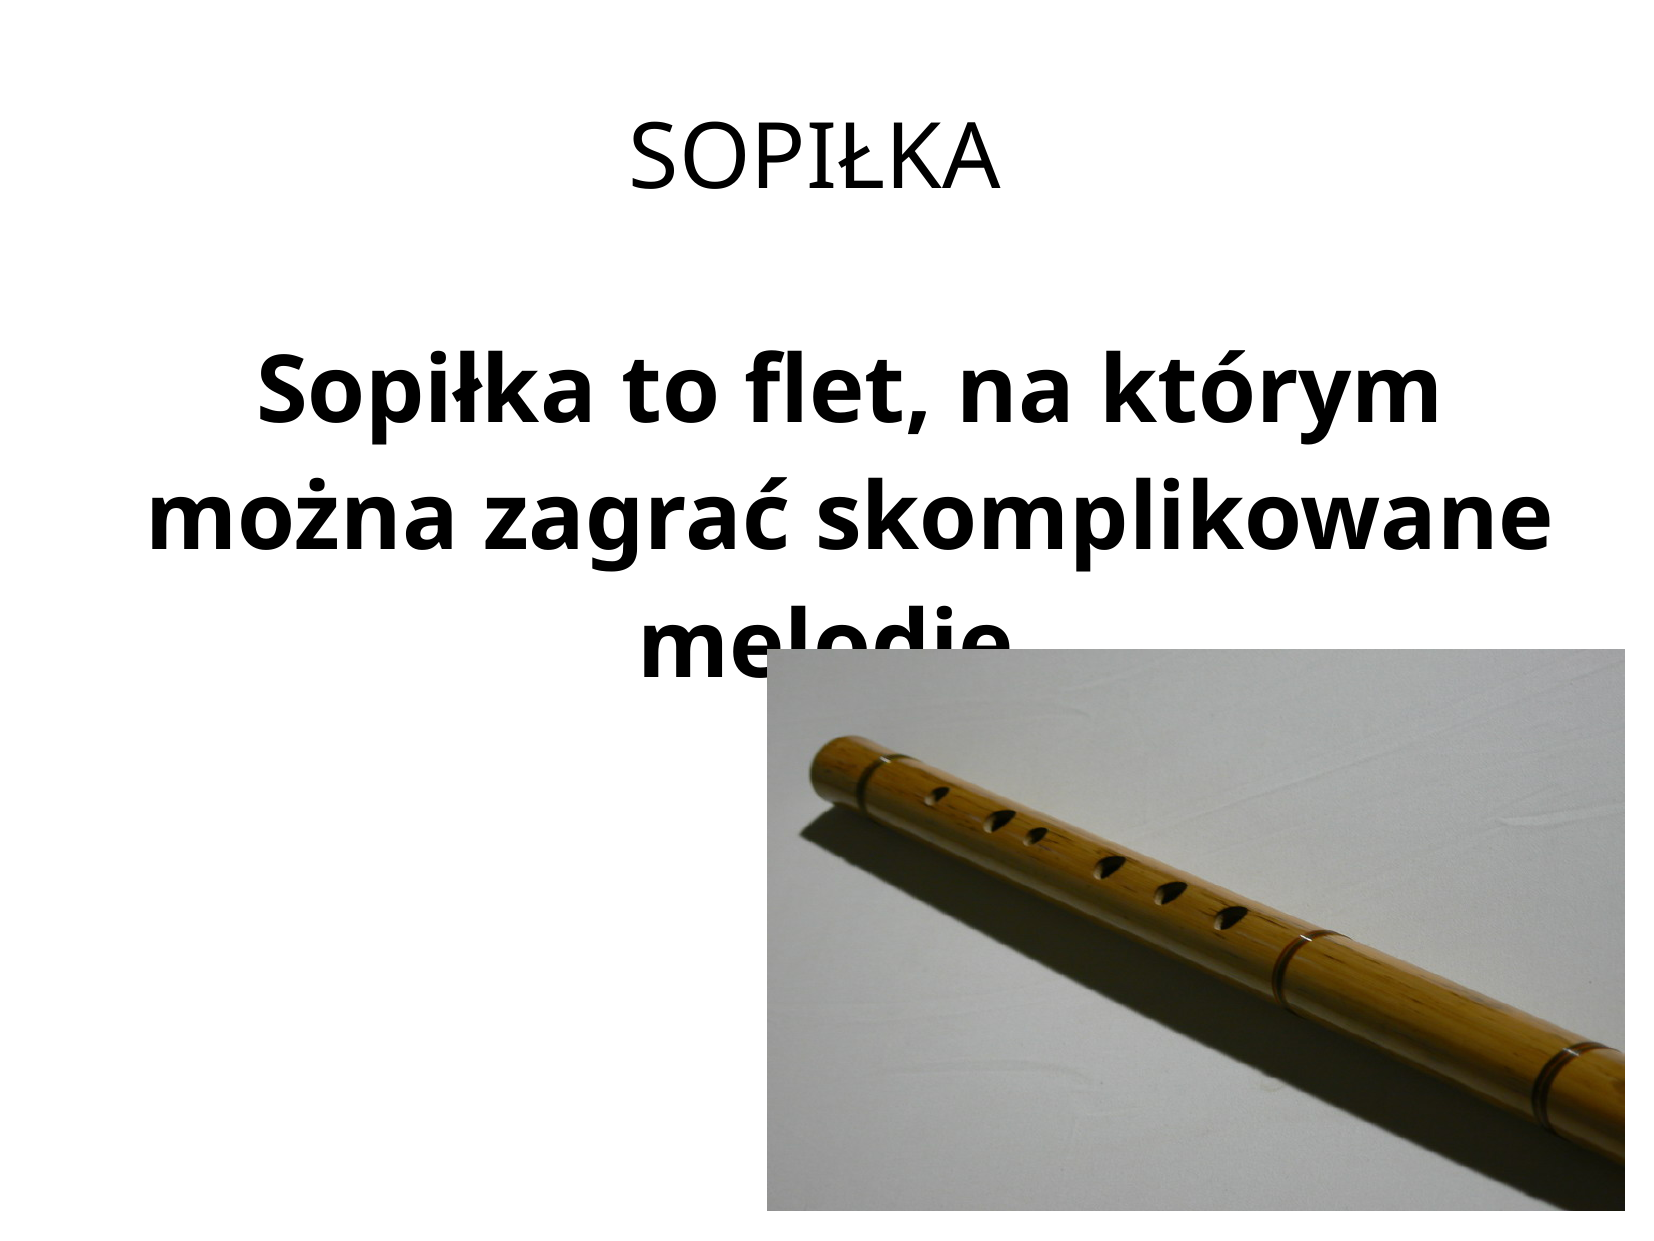

# SOPIŁKA
Sopiłka to flet, na którym można zagrać skomplikowane melodie